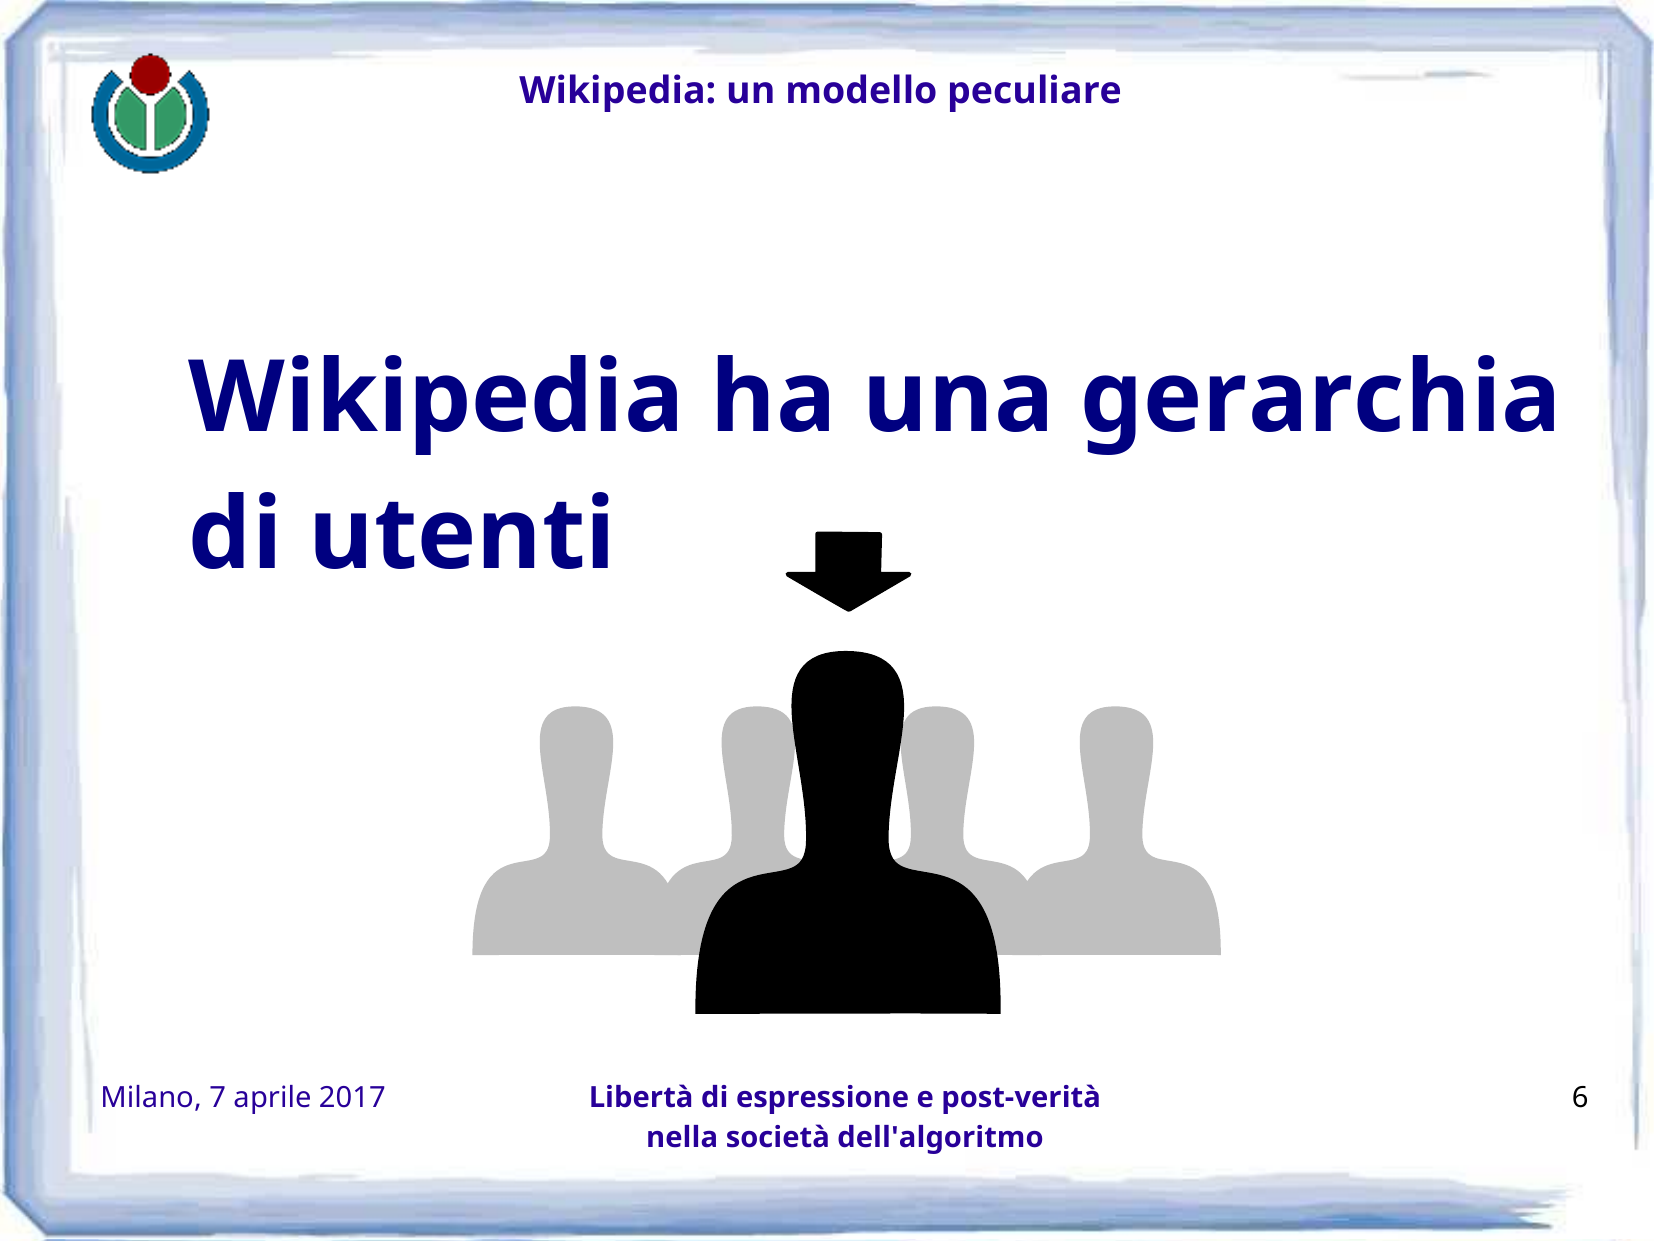

# Wikipedia: un modello peculiare
Wikipedia ha una gerarchia di utenti
26 marzo 2010
EVPSI, Torino
6